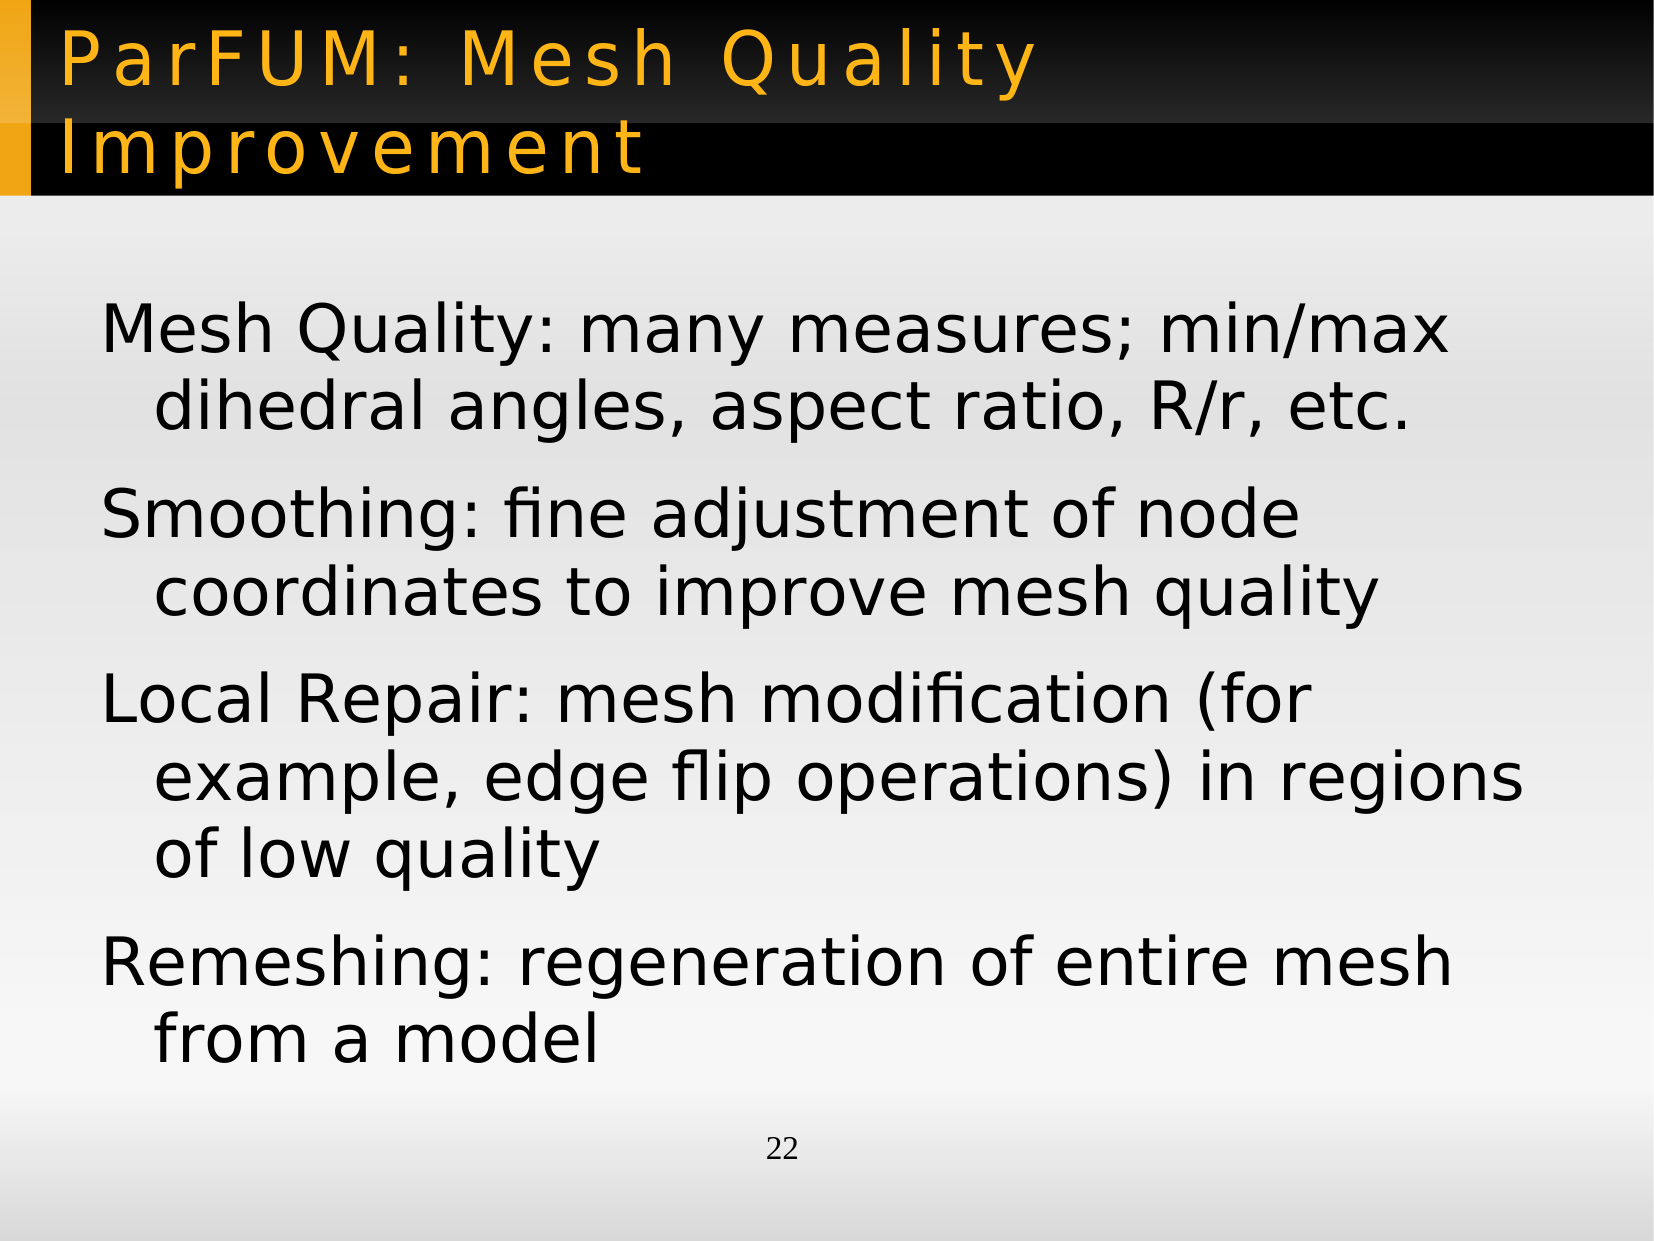

# ParFUM: Mesh Quality Improvement
Mesh Quality: many measures; min/max dihedral angles, aspect ratio, R/r, etc.
Smoothing: fine adjustment of node coordinates to improve mesh quality
Local Repair: mesh modification (for example, edge flip operations) in regions of low quality
Remeshing: regeneration of entire mesh from a model
22